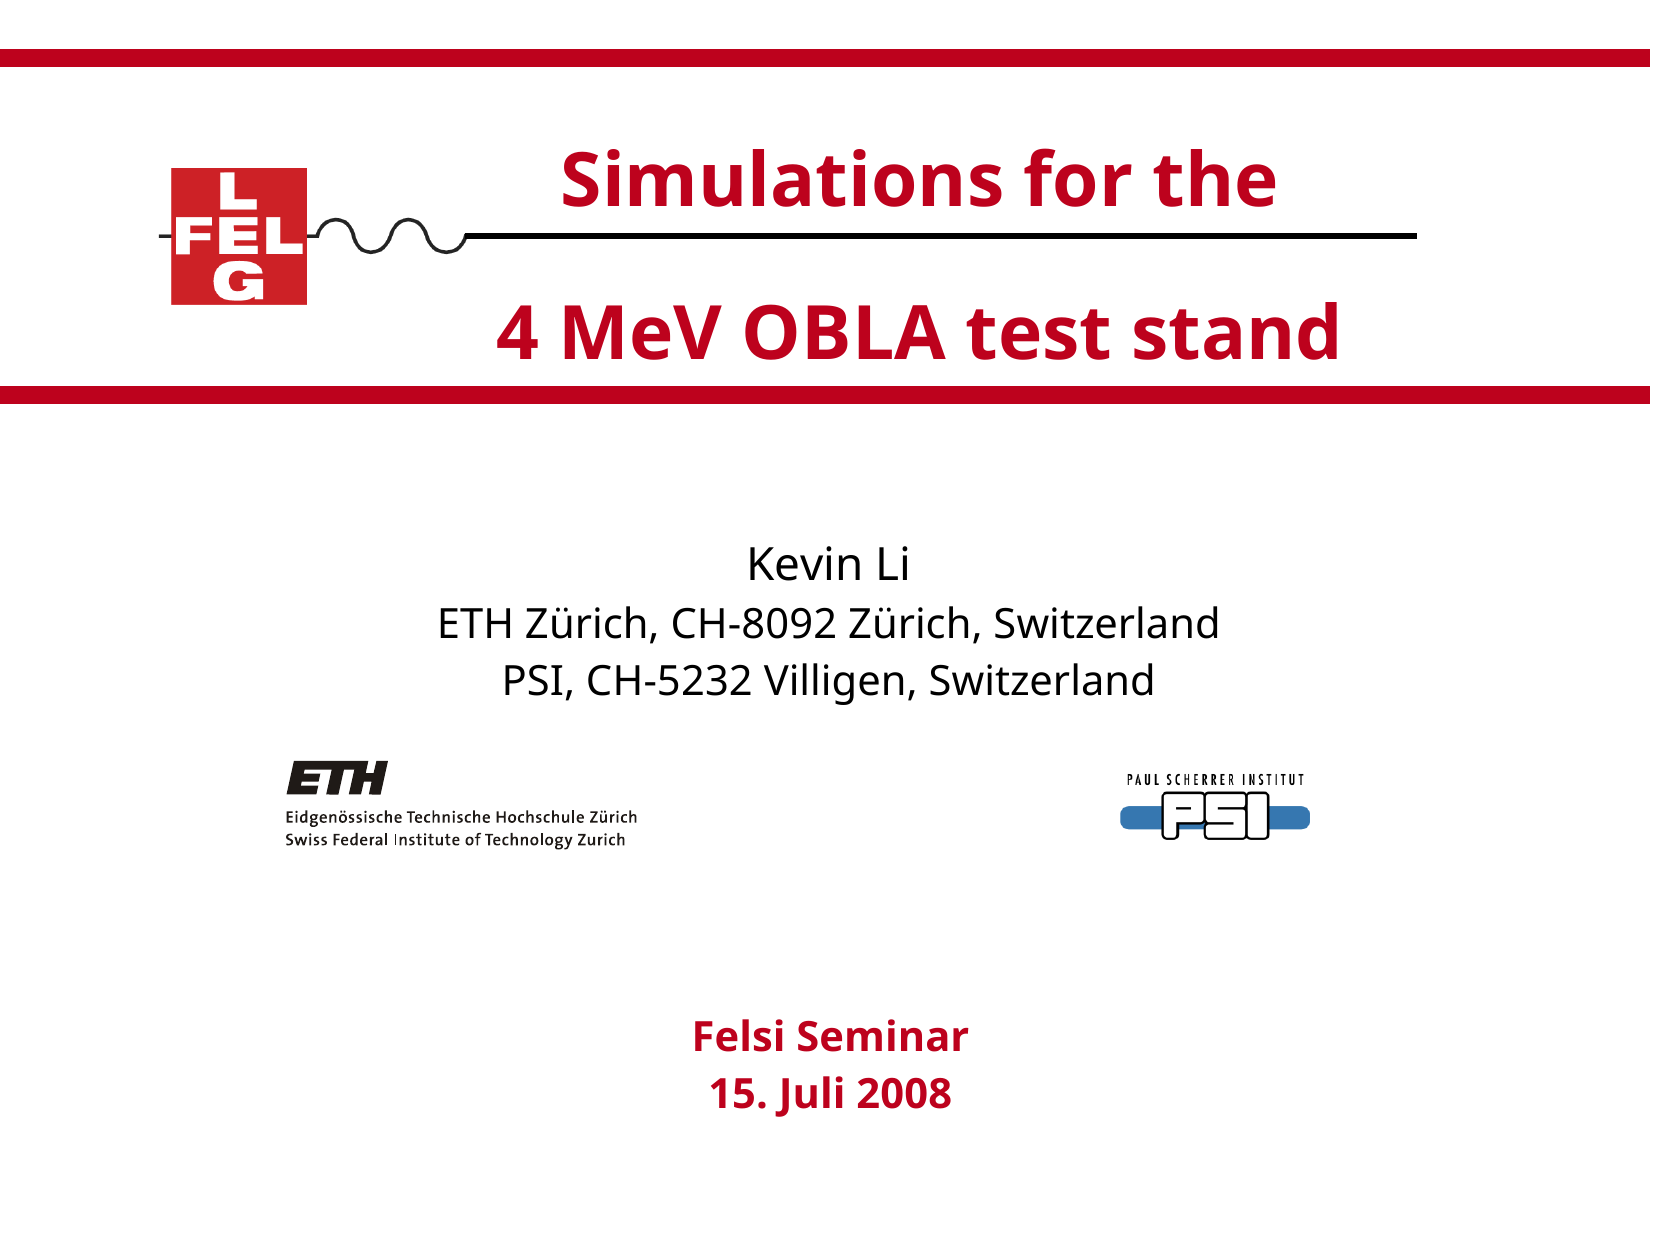

# Simulations for the 4 MeV OBLA test stand
Kevin Li
ETH Zürich, CH-8092 Zürich, Switzerland
PSI, CH-5232 Villigen, Switzerland
Felsi Seminar
15. Juli 2008